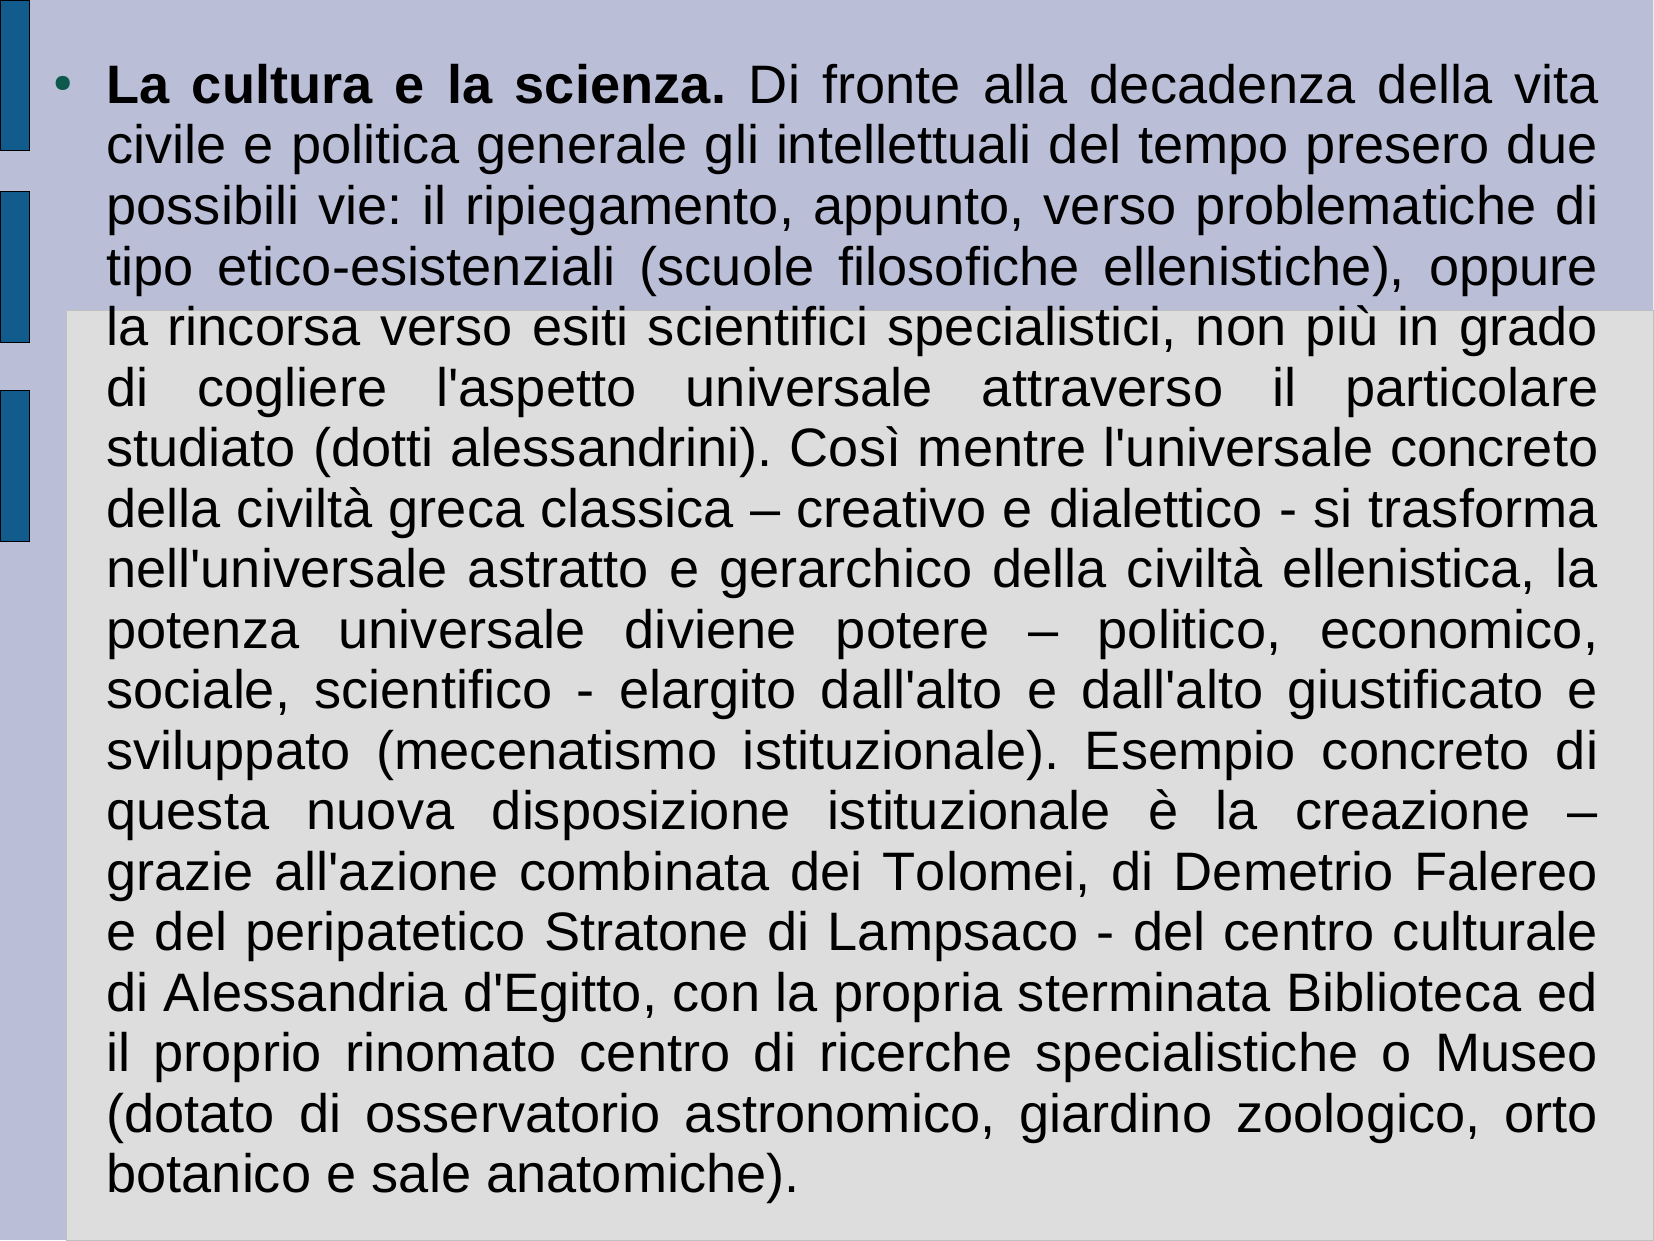

La cultura e la scienza. Di fronte alla decadenza della vita civile e politica generale gli intellettuali del tempo presero due possibili vie: il ripiegamento, appunto, verso problematiche di tipo etico-esistenziali (scuole filosofiche ellenistiche), oppure la rincorsa verso esiti scientifici specialistici, non più in grado di cogliere l'aspetto universale attraverso il particolare studiato (dotti alessandrini). Così mentre l'universale concreto della civiltà greca classica – creativo e dialettico - si trasforma nell'universale astratto e gerarchico della civiltà ellenistica, la potenza universale diviene potere – politico, economico, sociale, scientifico - elargito dall'alto e dall'alto giustificato e sviluppato (mecenatismo istituzionale). Esempio concreto di questa nuova disposizione istituzionale è la creazione – grazie all'azione combinata dei Tolomei, di Demetrio Falereo e del peripatetico Stratone di Lampsaco - del centro culturale di Alessandria d'Egitto, con la propria sterminata Biblioteca ed il proprio rinomato centro di ricerche specialistiche o Museo (dotato di osservatorio astronomico, giardino zoologico, orto botanico e sale anatomiche).
#